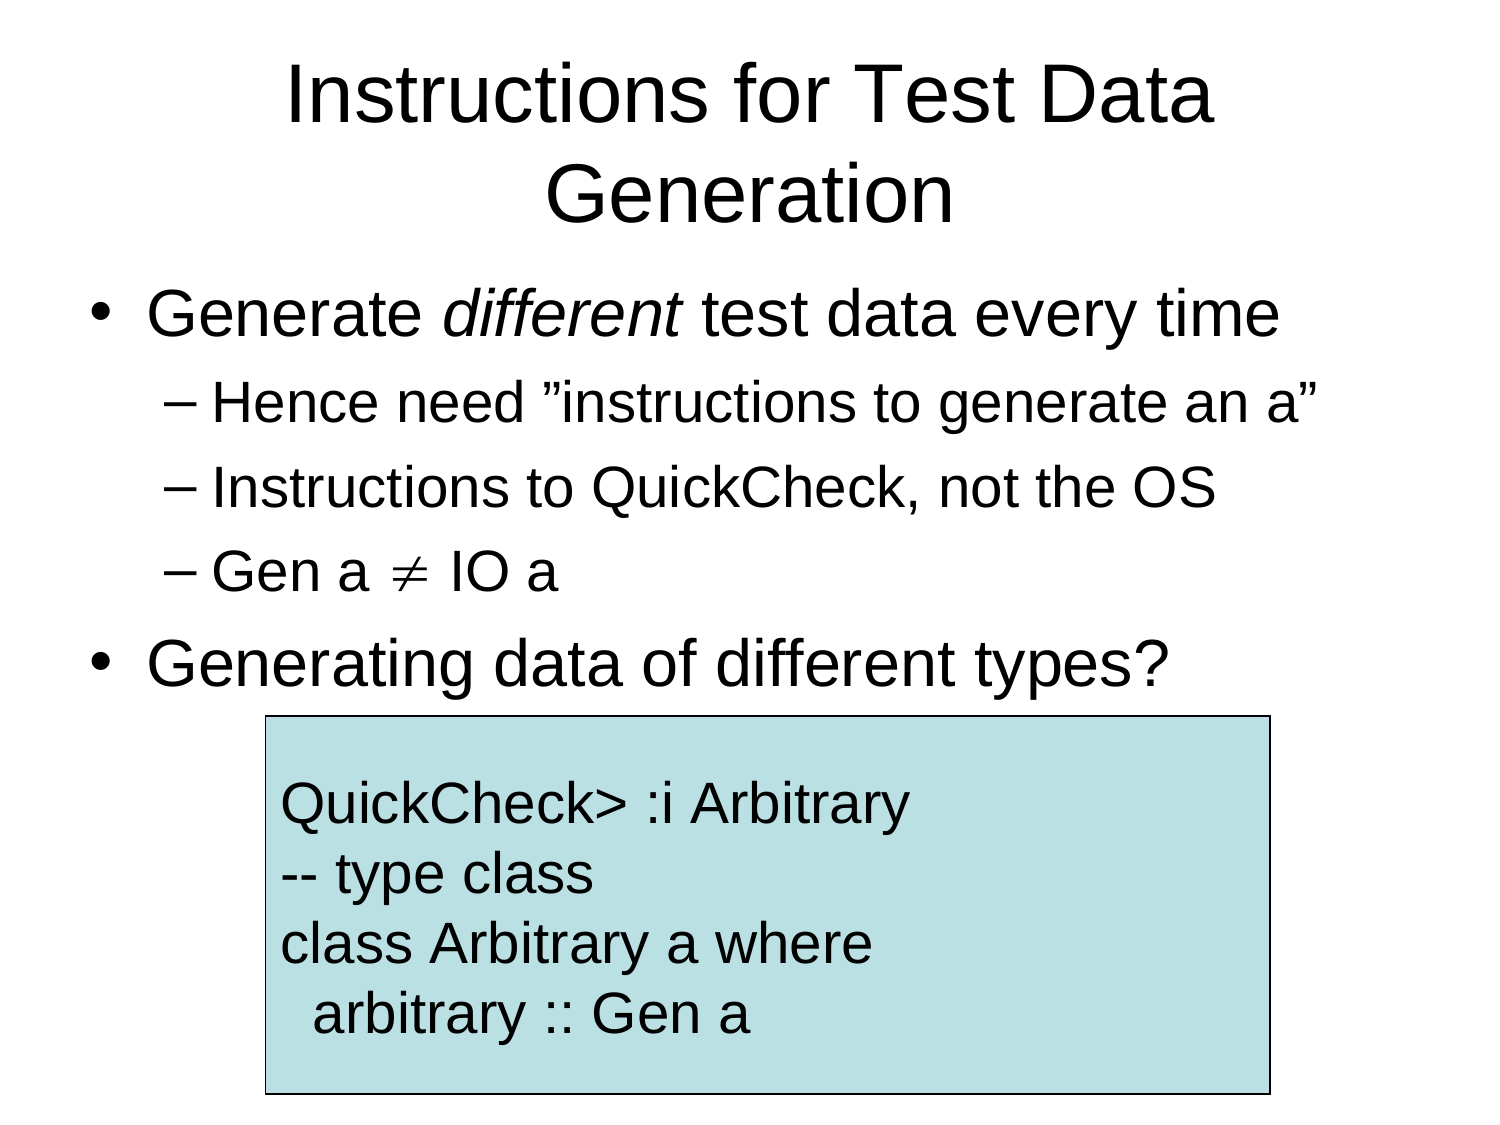

# Instructions for Test Data Generation
Generate different test data every time
Hence need ”instructions to generate an a”
Instructions to QuickCheck, not the OS
Gen a  IO a
Generating data of different types?
QuickCheck> :i Arbitrary
-- type class
class Arbitrary a where
 arbitrary :: Gen a